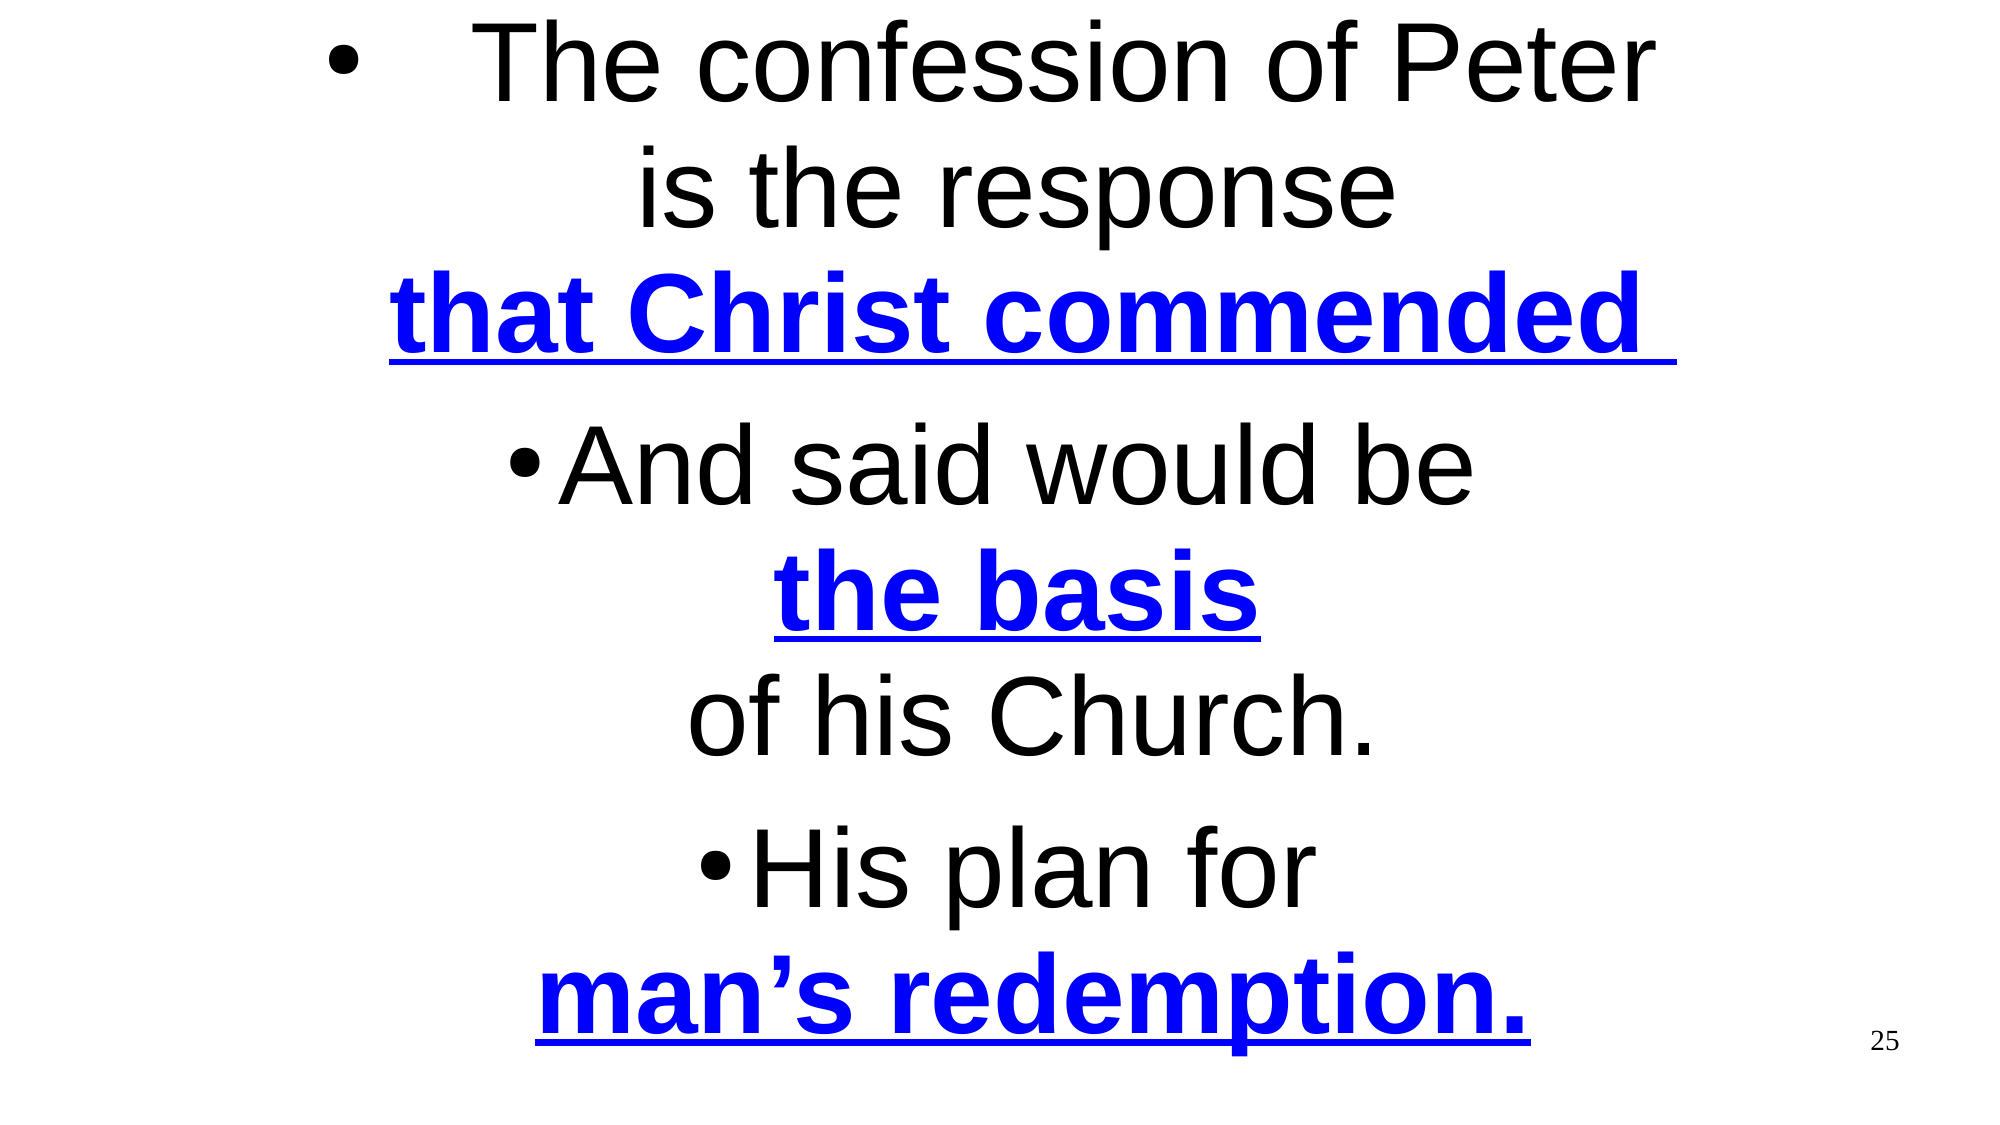

# The confession of Peter is the response that Christ commended
And said would be
the basis
of his Church.
His plan for
man’s redemption.
25